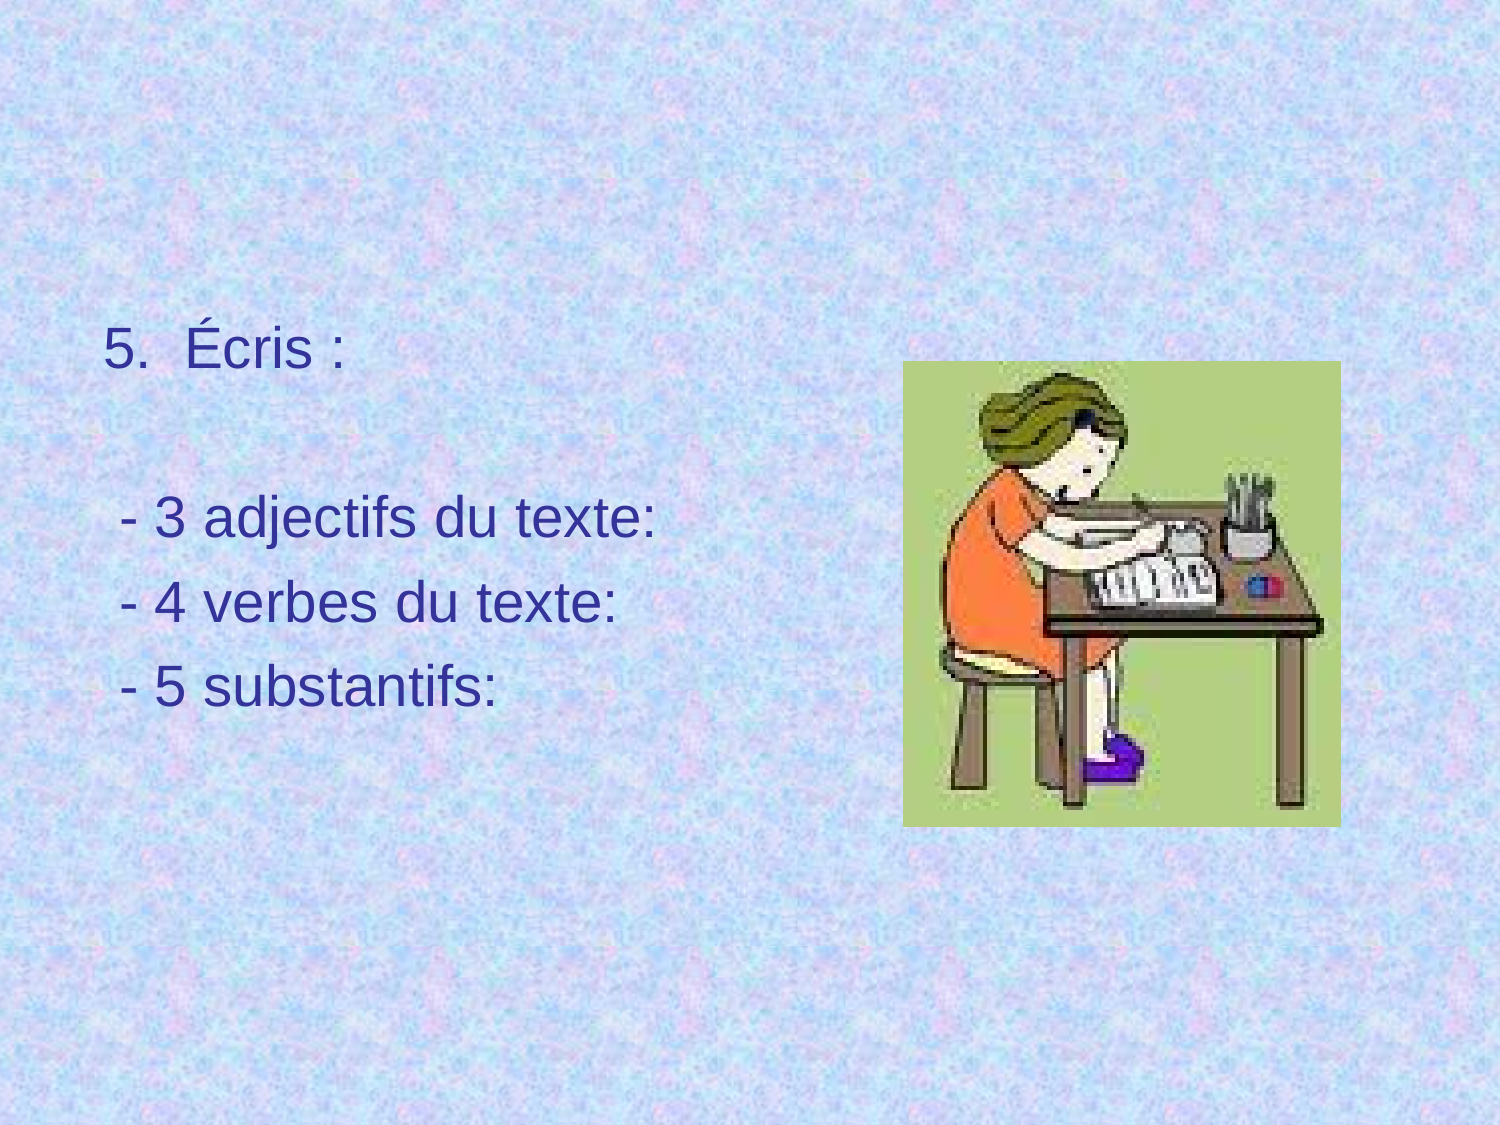

5. Écris :
 - 3 adjectifs du texte:
 - 4 verbes du texte:
 - 5 substantifs: